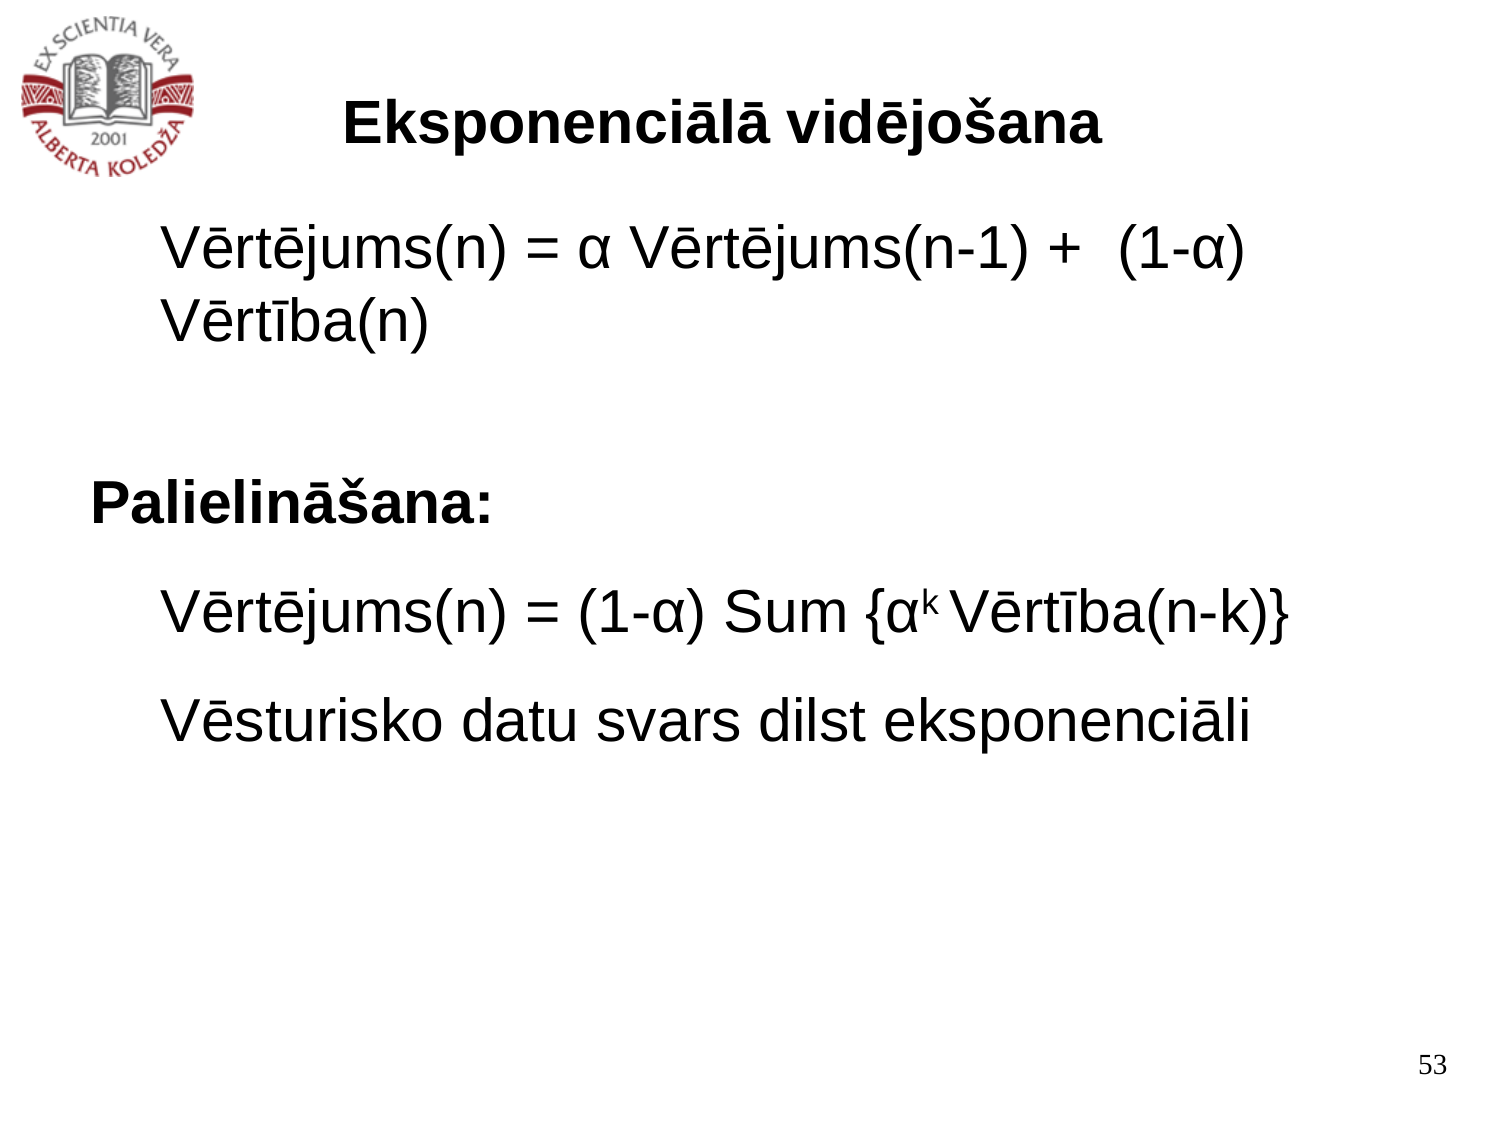

# Eksponenciālā vidējošana
Vērtējums(n) = α Vērtējums(n-1) + (1-α) Vērtība(n)
Palielināšana:
Vērtējums(n) = (1-α) Sum {αk Vērtība(n-k)}
Vēsturisko datu svars dilst eksponenciāli